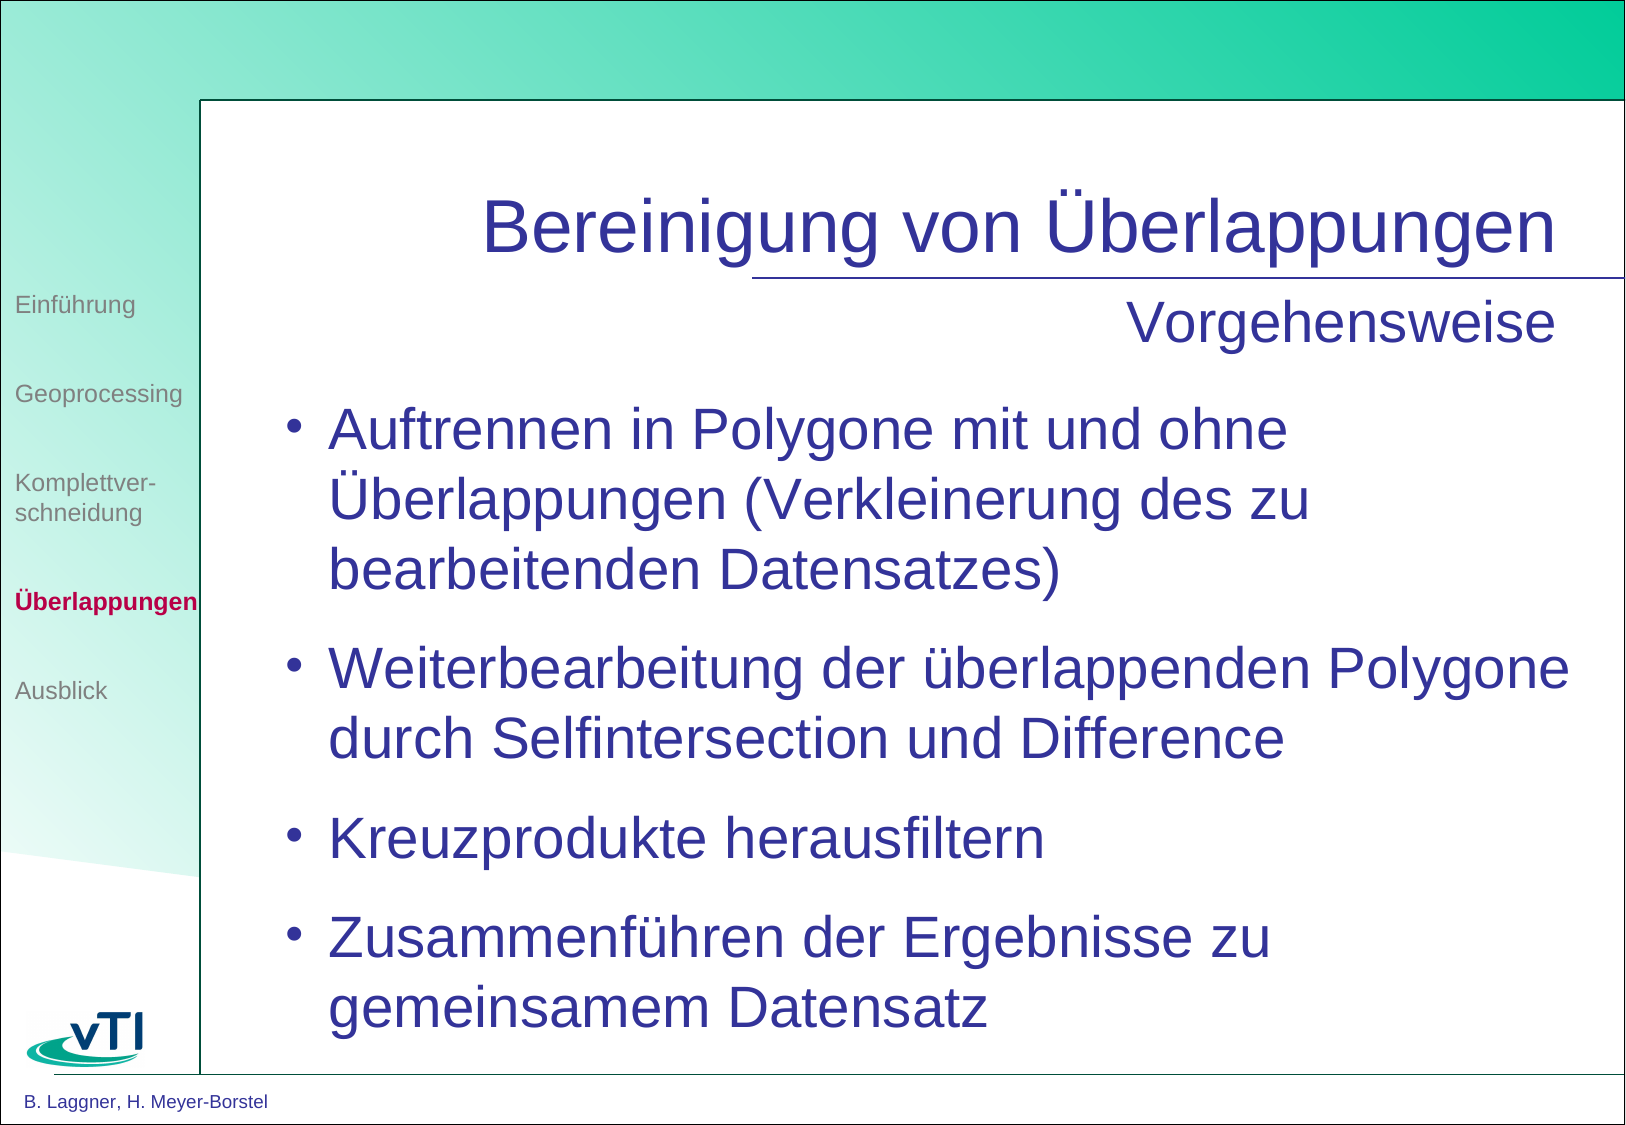

Bereinigung von Überlappungen
Vorgehensweise
Einführung
Geoprocessing
Komplettver-schneidung
Überlappungen
Ausblick
Auftrennen in Polygone mit und ohne Überlappungen (Verkleinerung des zu bearbeitenden Datensatzes)
Weiterbearbeitung der überlappenden Polygone durch Selfintersection und Difference
Kreuzprodukte herausfiltern
Zusammenführen der Ergebnisse zu gemeinsamem Datensatz